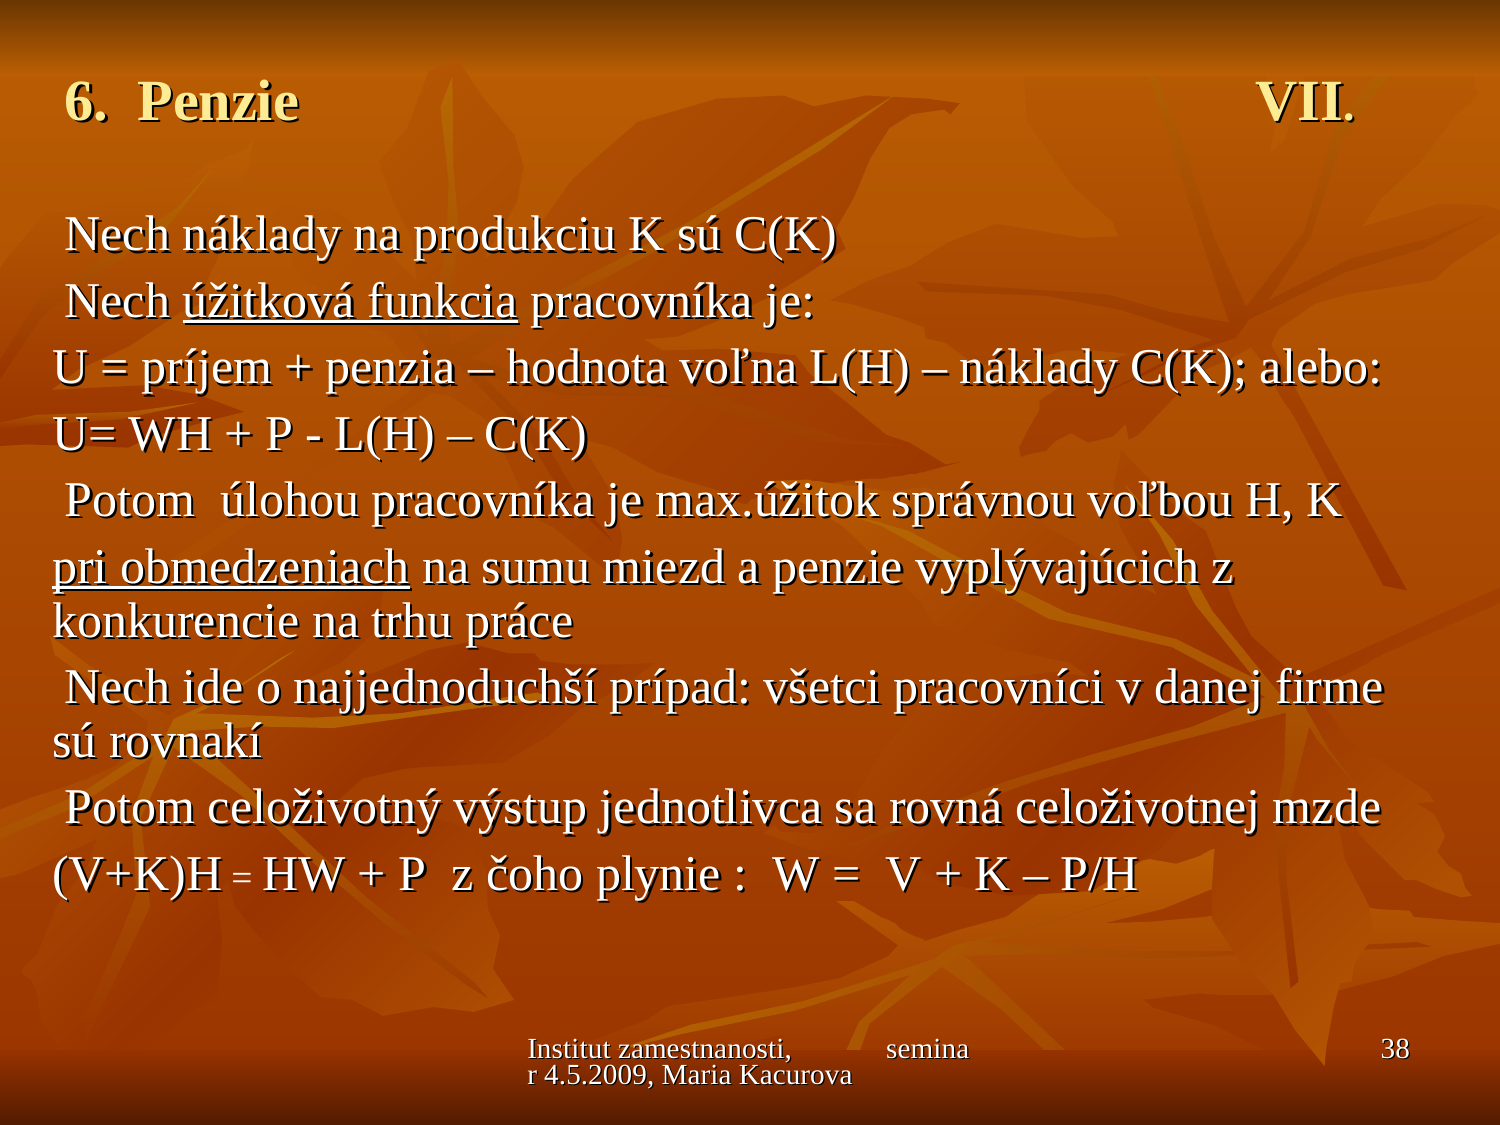

# 6. Penzie VII.
 Nech náklady na produkciu K sú C(K)
 Nech úžitková funkcia pracovníka je:
U = príjem + penzia – hodnota voľna L(H) – náklady C(K); alebo:
U= WH + P - L(H) – C(K)
 Potom úlohou pracovníka je max.úžitok správnou voľbou H, K
pri obmedzeniach na sumu miezd a penzie vyplývajúcich z konkurencie na trhu práce
 Nech ide o najjednoduchší prípad: všetci pracovníci v danej firme sú rovnakí
 Potom celoživotný výstup jednotlivca sa rovná celoživotnej mzde
(V+K)H = HW + P z čoho plynie : W = V + K – P/H
Institut zamestnanosti, seminar 4.5.2009, Maria Kacurova
38